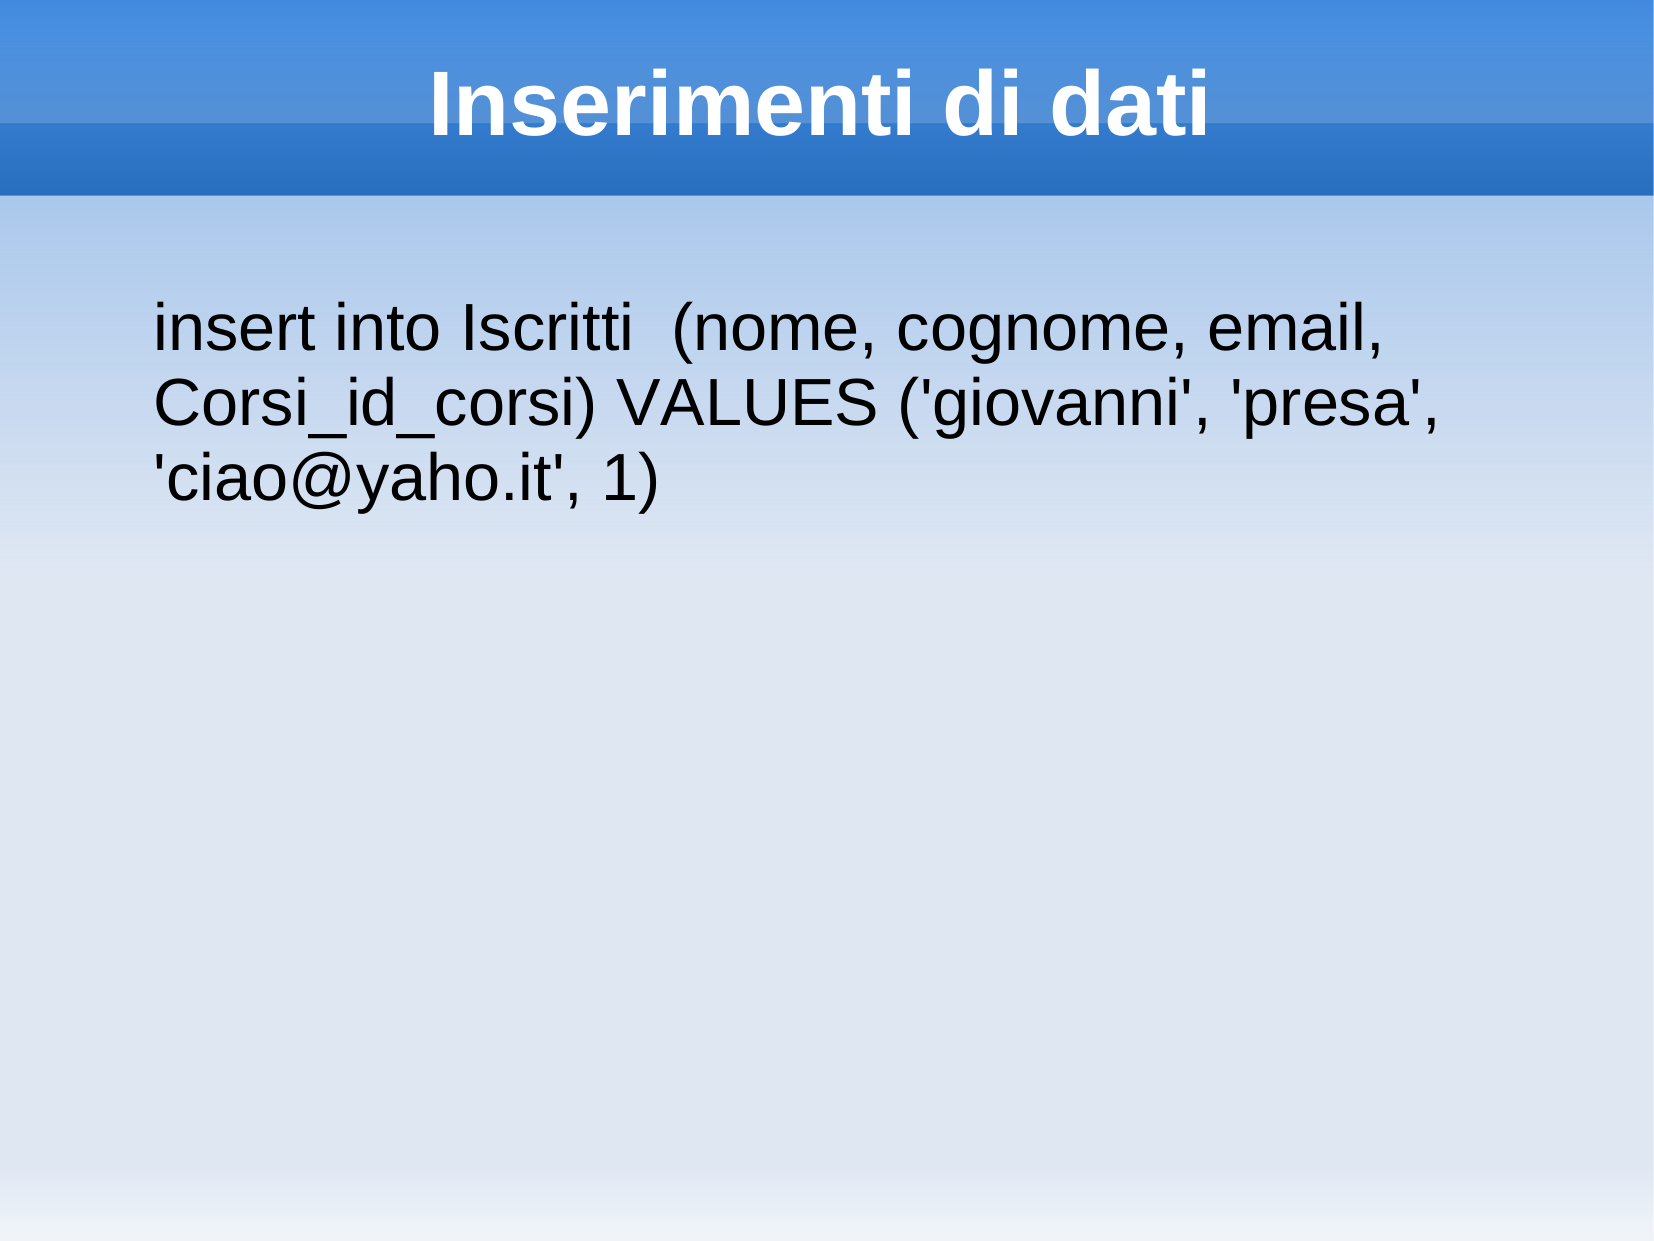

# Inserimenti di dati
insert into Iscritti (nome, cognome, email, Corsi_id_corsi) VALUES ('giovanni', 'presa', 'ciao@yaho.it', 1)